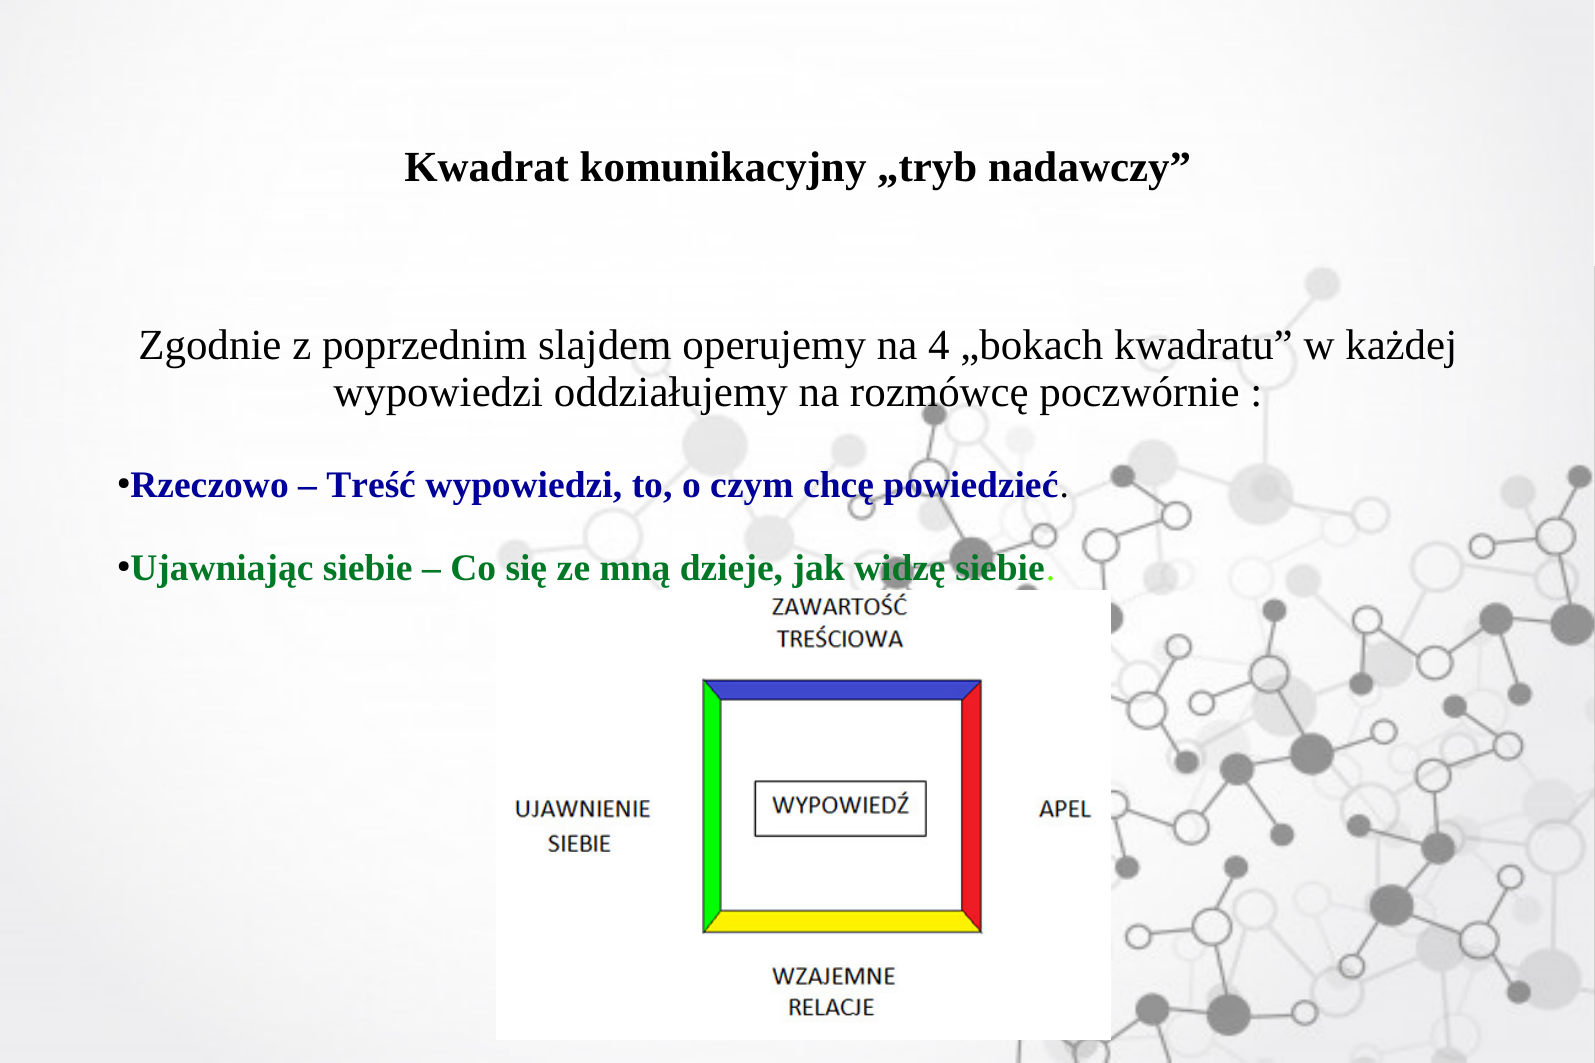

# Kwadrat komunikacyjny „tryb nadawczy”
Zgodnie z poprzednim slajdem operujemy na 4 „bokach kwadratu” w każdej wypowiedzi oddziałujemy na rozmówcę poczwórnie :
Rzeczowo – Treść wypowiedzi, to, o czym chcę powiedzieć.
Ujawniając siebie – Co się ze mną dzieje, jak widzę siebie.